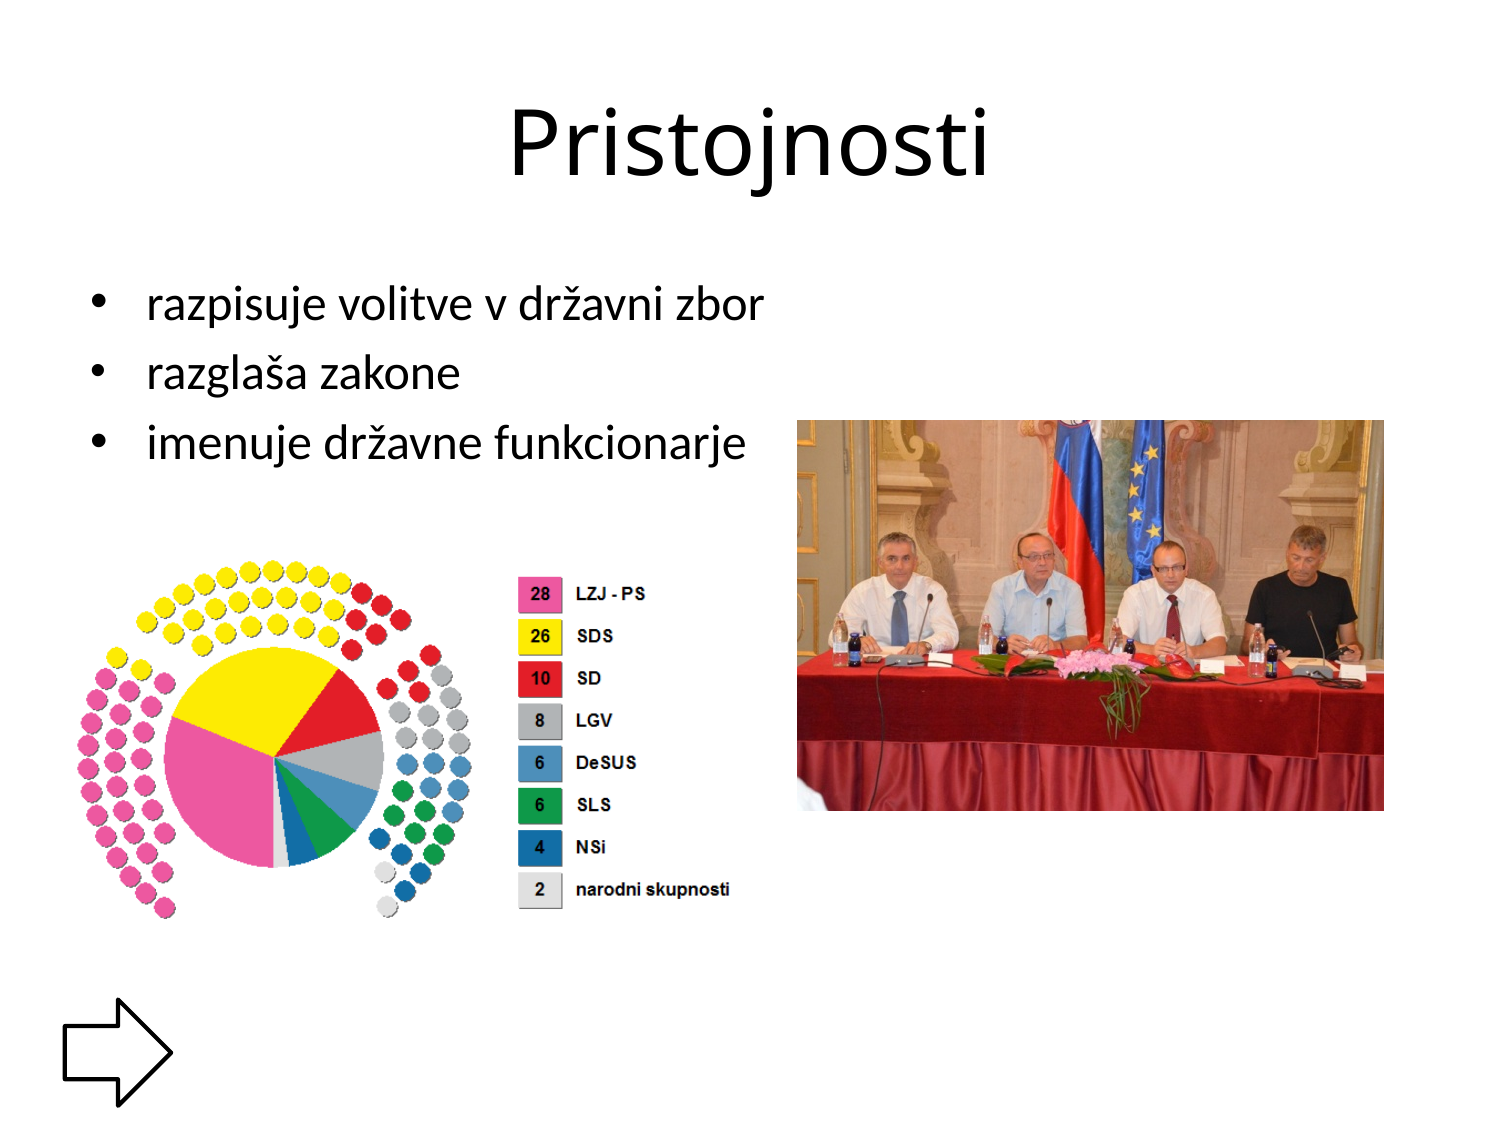

# Pristojnosti
razpisuje volitve v državni zbor
razglaša zakone
imenuje državne funkcionarje